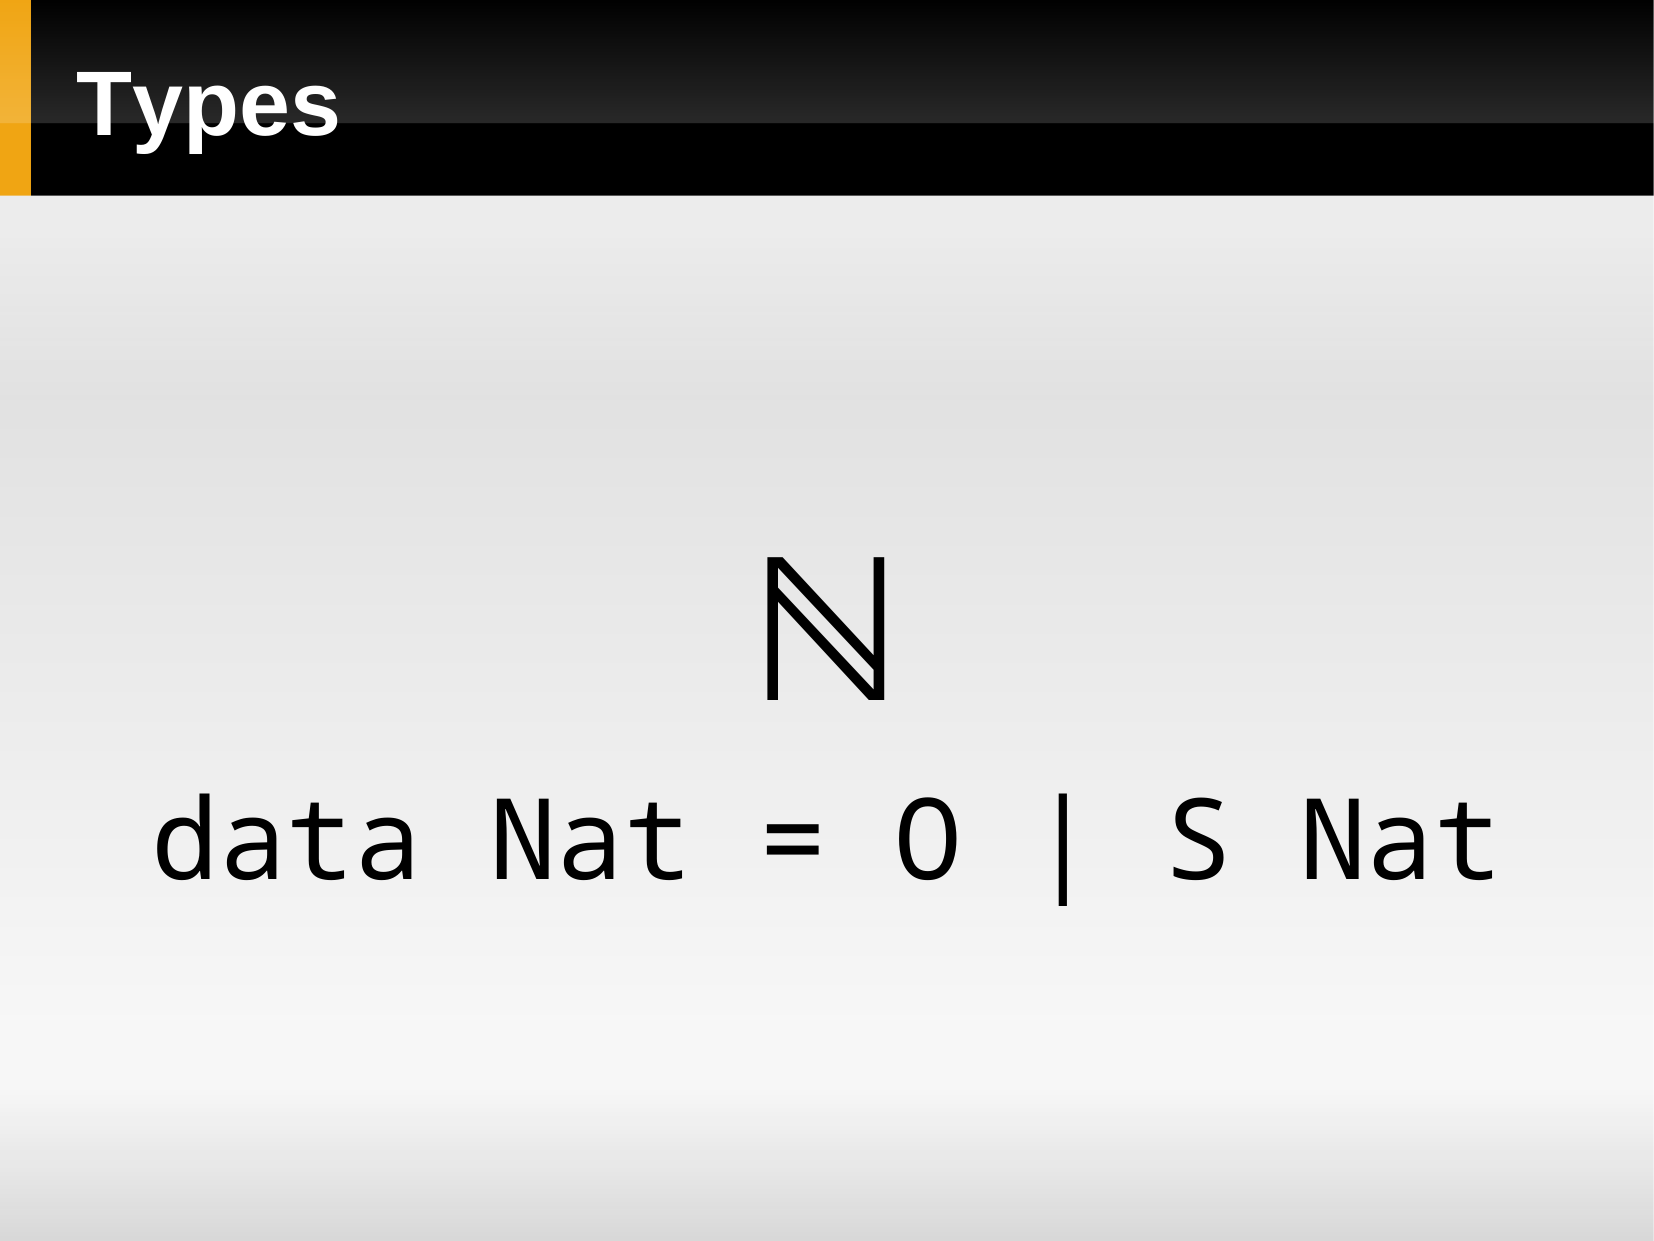

# Types
ℕ
data Nat = O | S Nat